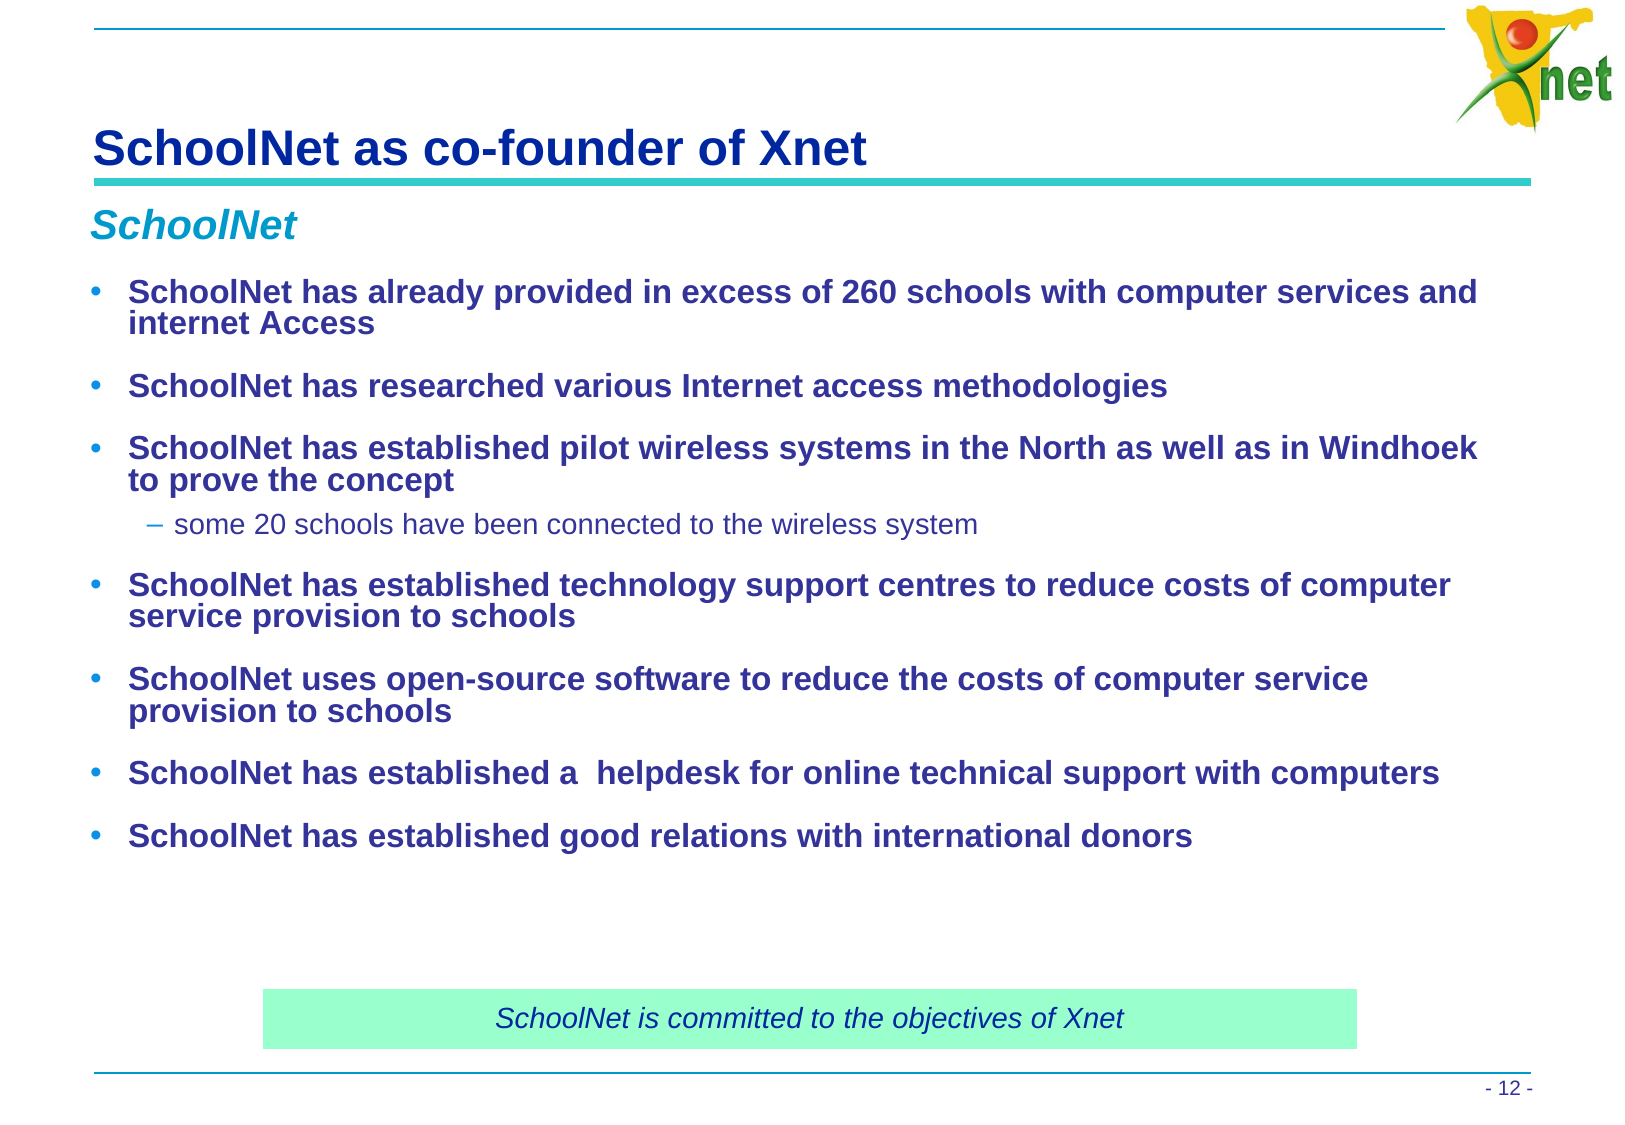

# SchoolNet as co-founder of Xnet
SchoolNet
SchoolNet has already provided in excess of 260 schools with computer services and internet Access
SchoolNet has researched various Internet access methodologies
SchoolNet has established pilot wireless systems in the North as well as in Windhoek to prove the concept
some 20 schools have been connected to the wireless system
SchoolNet has established technology support centres to reduce costs of computer service provision to schools
SchoolNet uses open-source software to reduce the costs of computer service provision to schools
SchoolNet has established a helpdesk for online technical support with computers
SchoolNet has established good relations with international donors
SchoolNet is committed to the objectives of Xnet